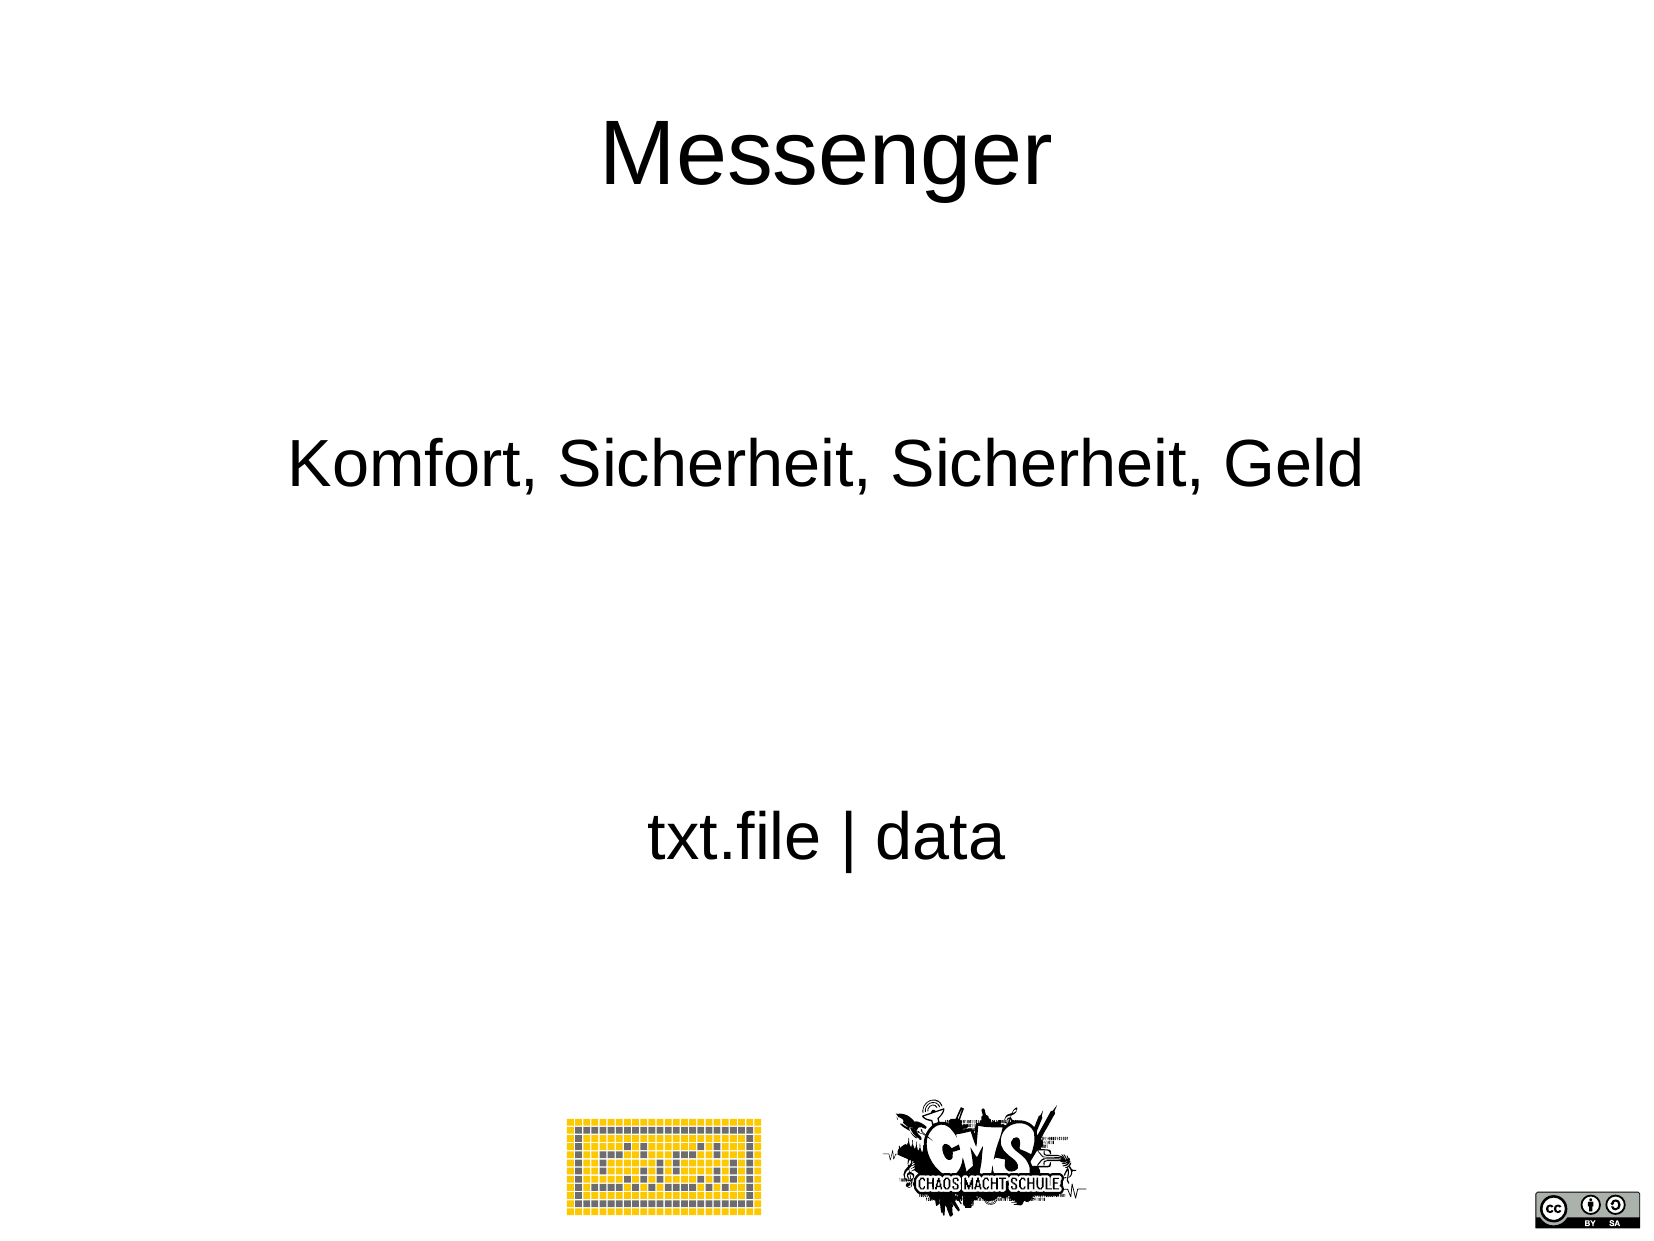

# Messenger
Komfort, Sicherheit, Sicherheit, Geld
txt.file | data